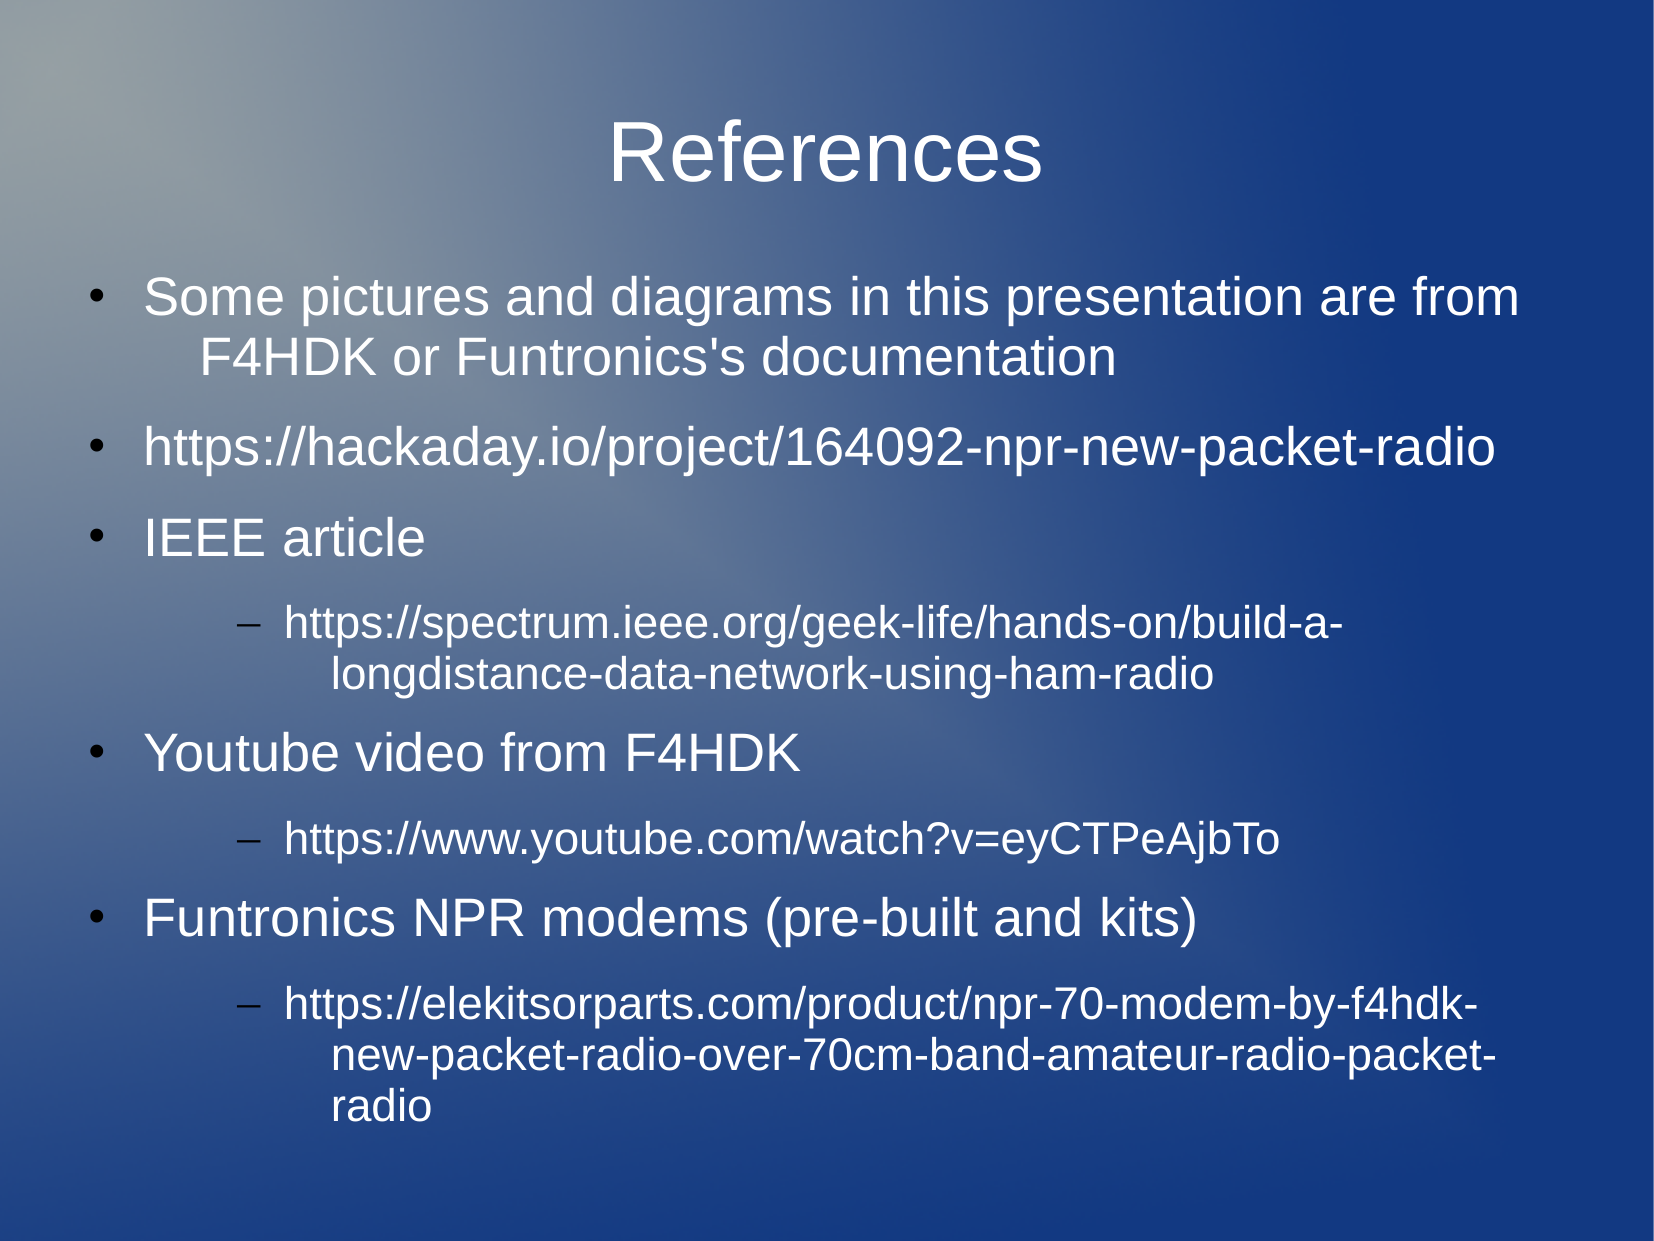

# References
Some pictures and diagrams in this presentation are from F4HDK or Funtronics's documentation
https://hackaday.io/project/164092-npr-new-packet-radio
IEEE article
https://spectrum.ieee.org/geek-life/hands-on/build-a-longdistance-data-network-using-ham-radio
Youtube video from F4HDK
https://www.youtube.com/watch?v=eyCTPeAjbTo
Funtronics NPR modems (pre-built and kits)
https://elekitsorparts.com/product/npr-70-modem-by-f4hdk-new-packet-radio-over-70cm-band-amateur-radio-packet-radio